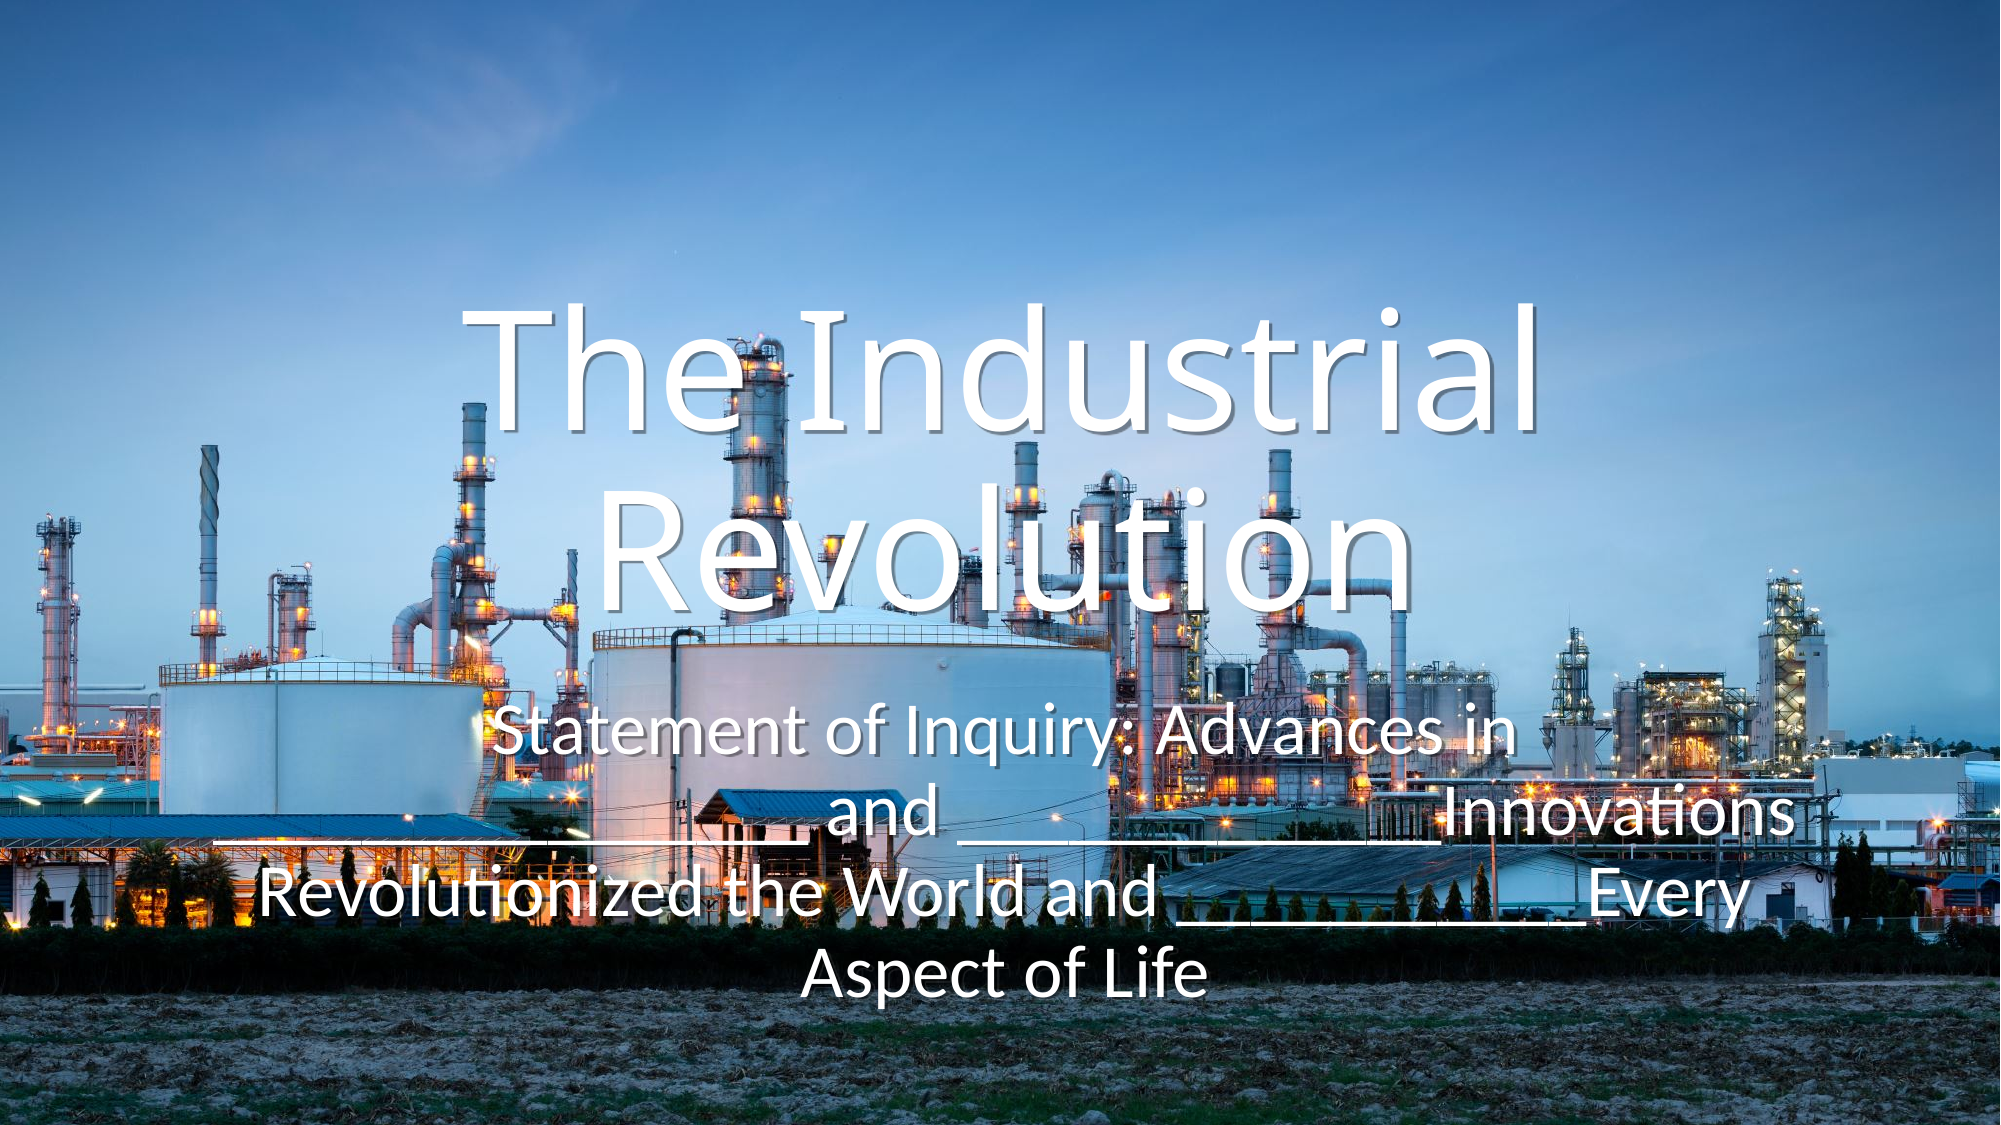

# The Industrial Revolution
Statement of Inquiry: Advances in ________________ and _____________Innovations Revolutionized the World and ___________Every Aspect of Life